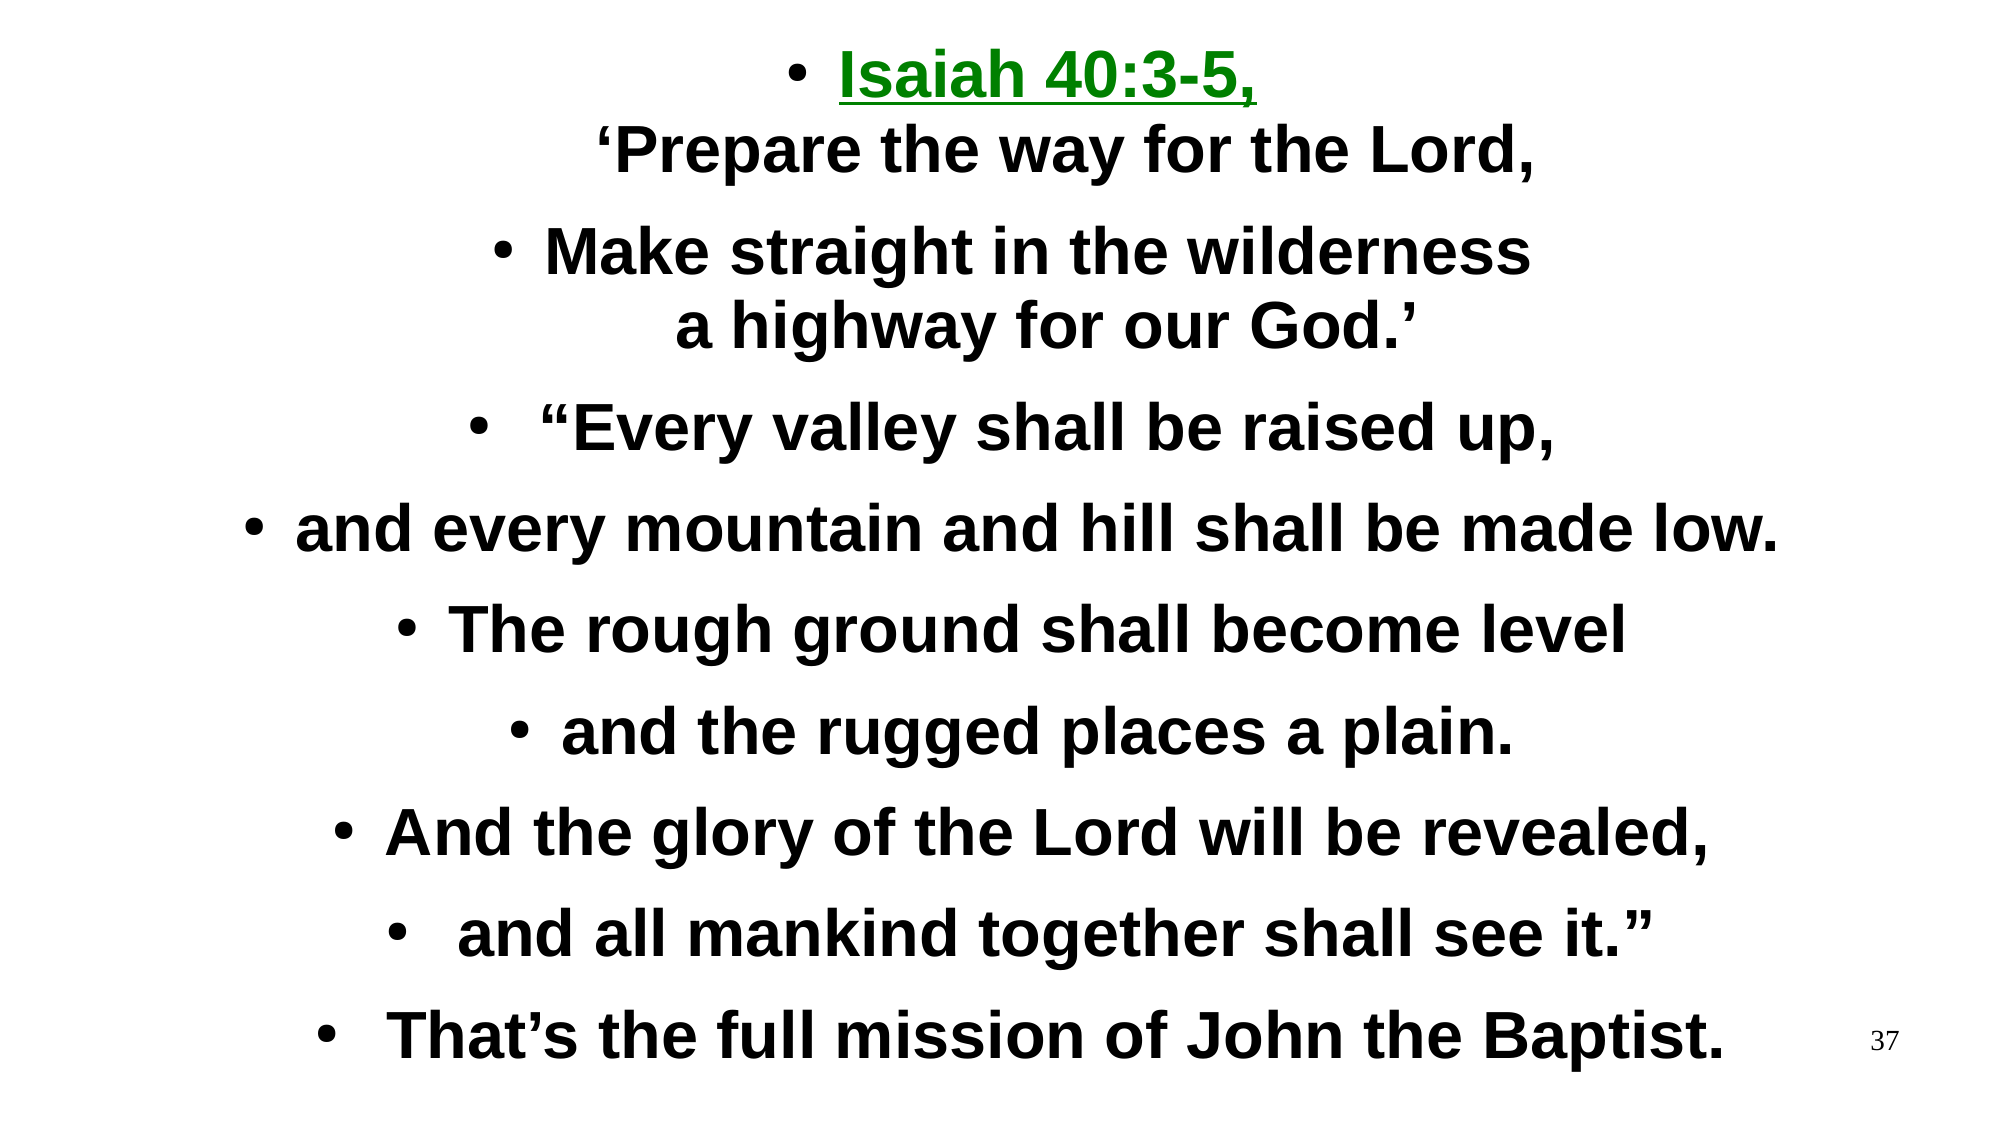

# Isaiah 40:3-5,   ‘Prepare the way for the Lord,
Make straight in the wilderness
a highway for our God.’
 “Every valley shall be raised up,
and every mountain and hill shall be made low.
The rough ground shall become level
and the rugged places a plain.
And the glory of the Lord will be revealed,
 and all mankind together shall see it.”
 That’s the full mission of John the Baptist.
37